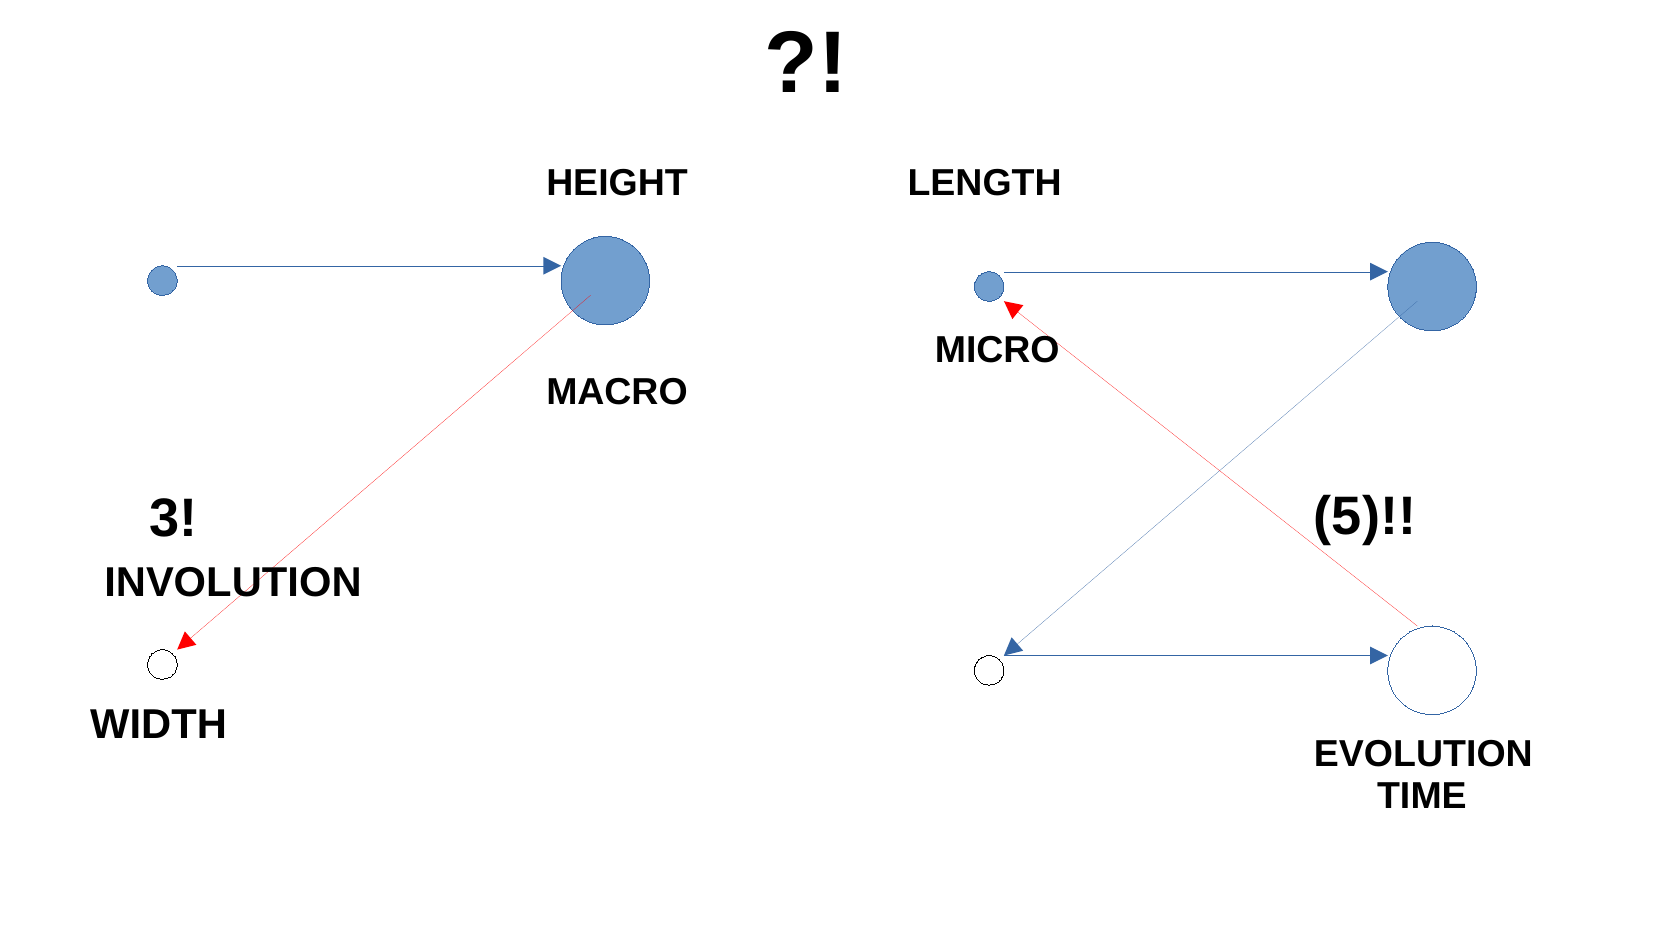

# ?!
HEIGHT LENGTH
 MICRO
MACRO
(5)!!
EVOLUTION
 TIME
 3!
 INVOLUTION
 WIDTH